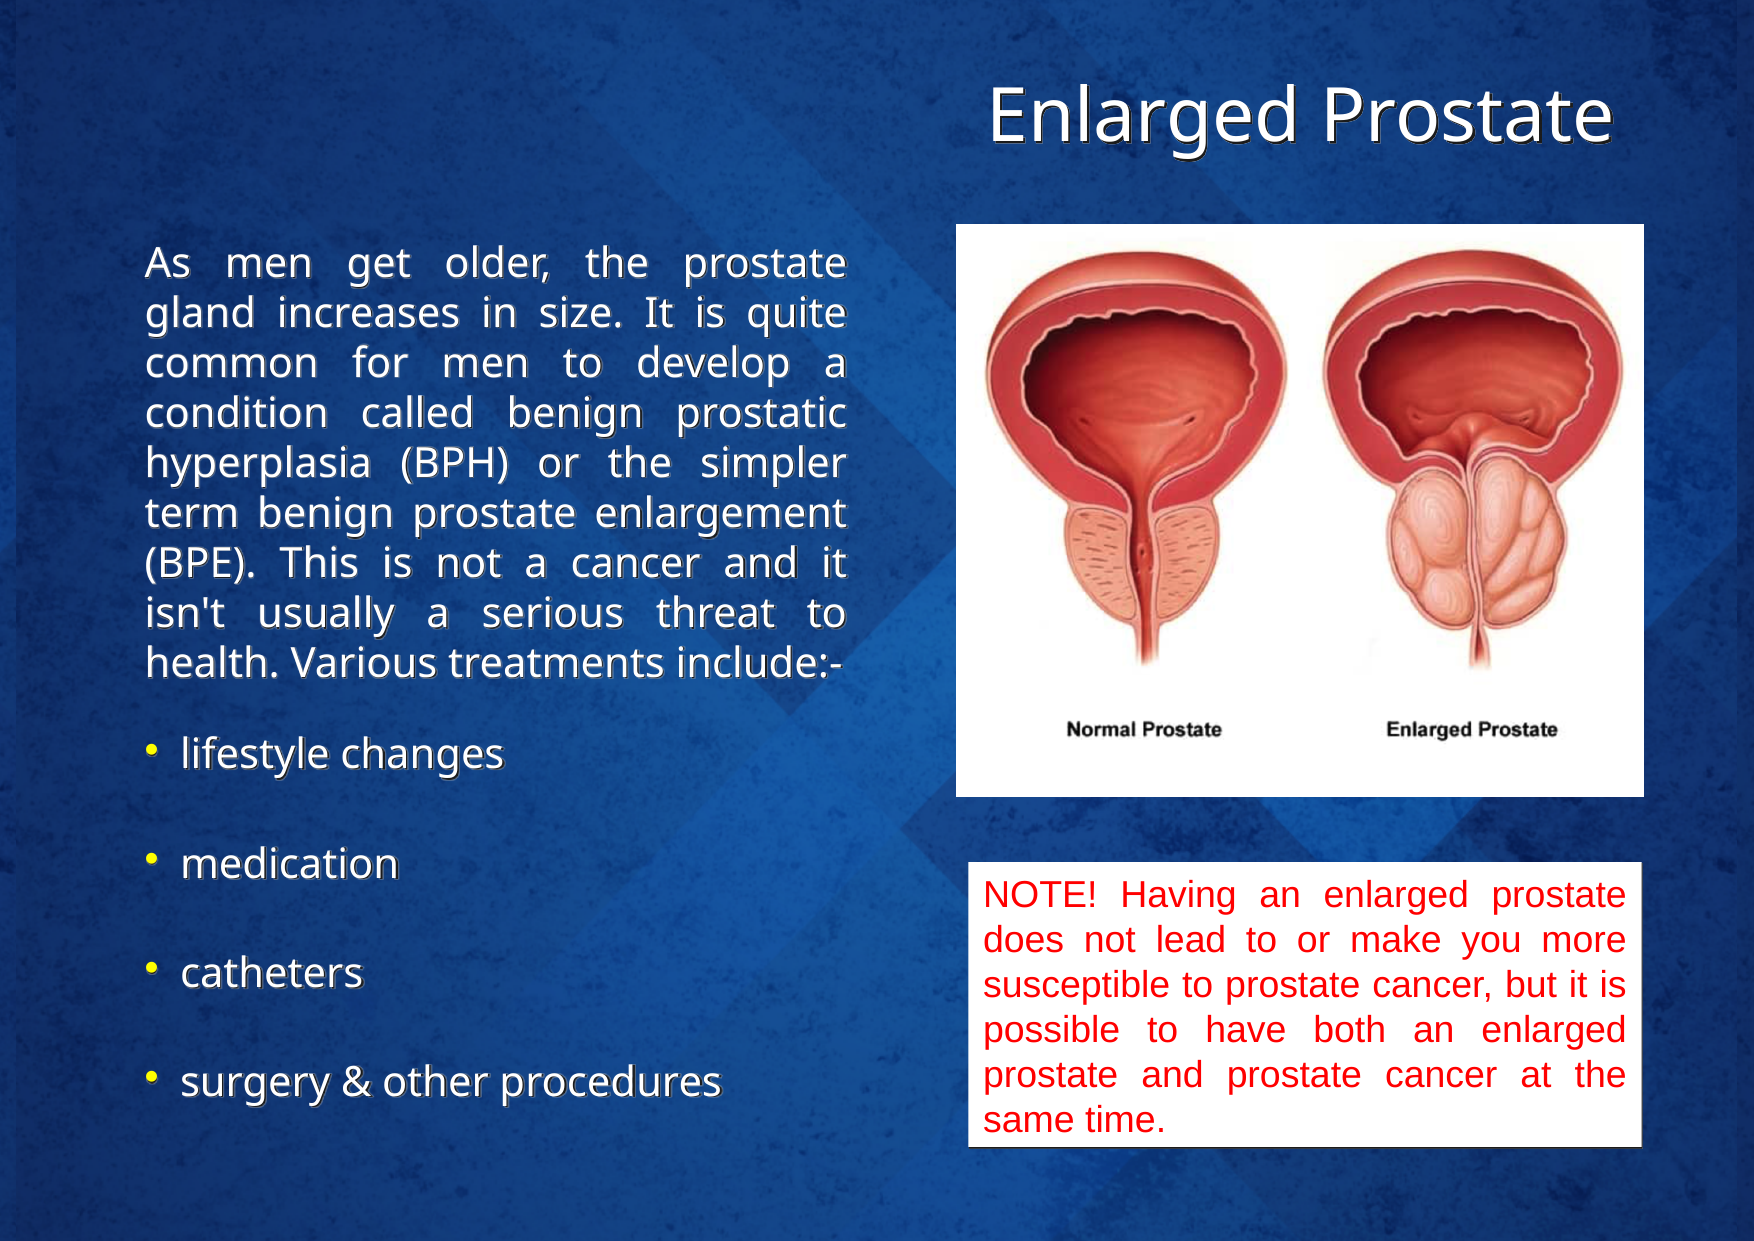

Enlarged Prostate
As men get older, the prostate gland increases in size. It is quite common for men to develop a condition called benign prostatic hyperplasia (BPH) or the simpler term benign prostate enlargement (BPE). This is not a cancer and it isn't usually a serious threat to health. Various treatments include:-
lifestyle changes
medication
catheters
surgery & other procedures
NOTE! Having an enlarged prostate does not lead to or make you more susceptible to prostate cancer, but it is possible to have both an enlarged prostate and prostate cancer at the same time.